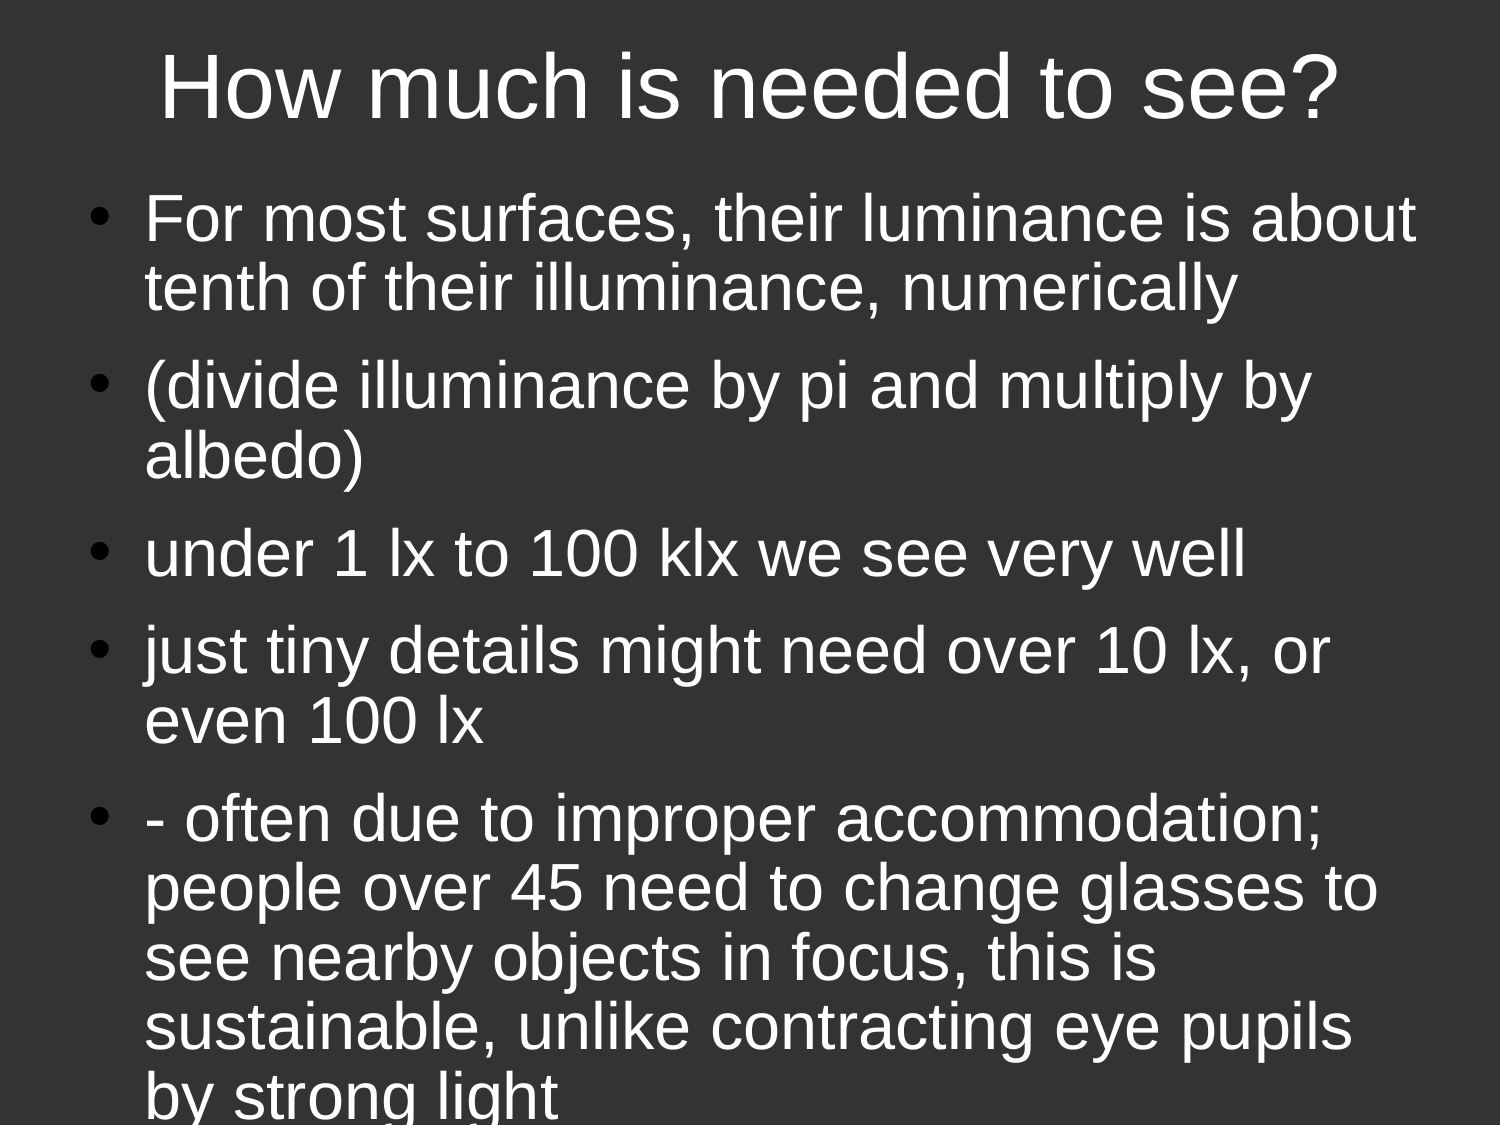

# How much is needed to see?
For most surfaces, their luminance is about tenth of their illuminance, numerically
(divide illuminance by pi and multiply by albedo)
under 1 lx to 100 klx we see very well
just tiny details might need over 10 lx, or even 100 lx
- often due to improper accommodation; people over 45 need to change glasses to see nearby objects in focus, this is sustainable, unlike contracting eye pupils by strong light